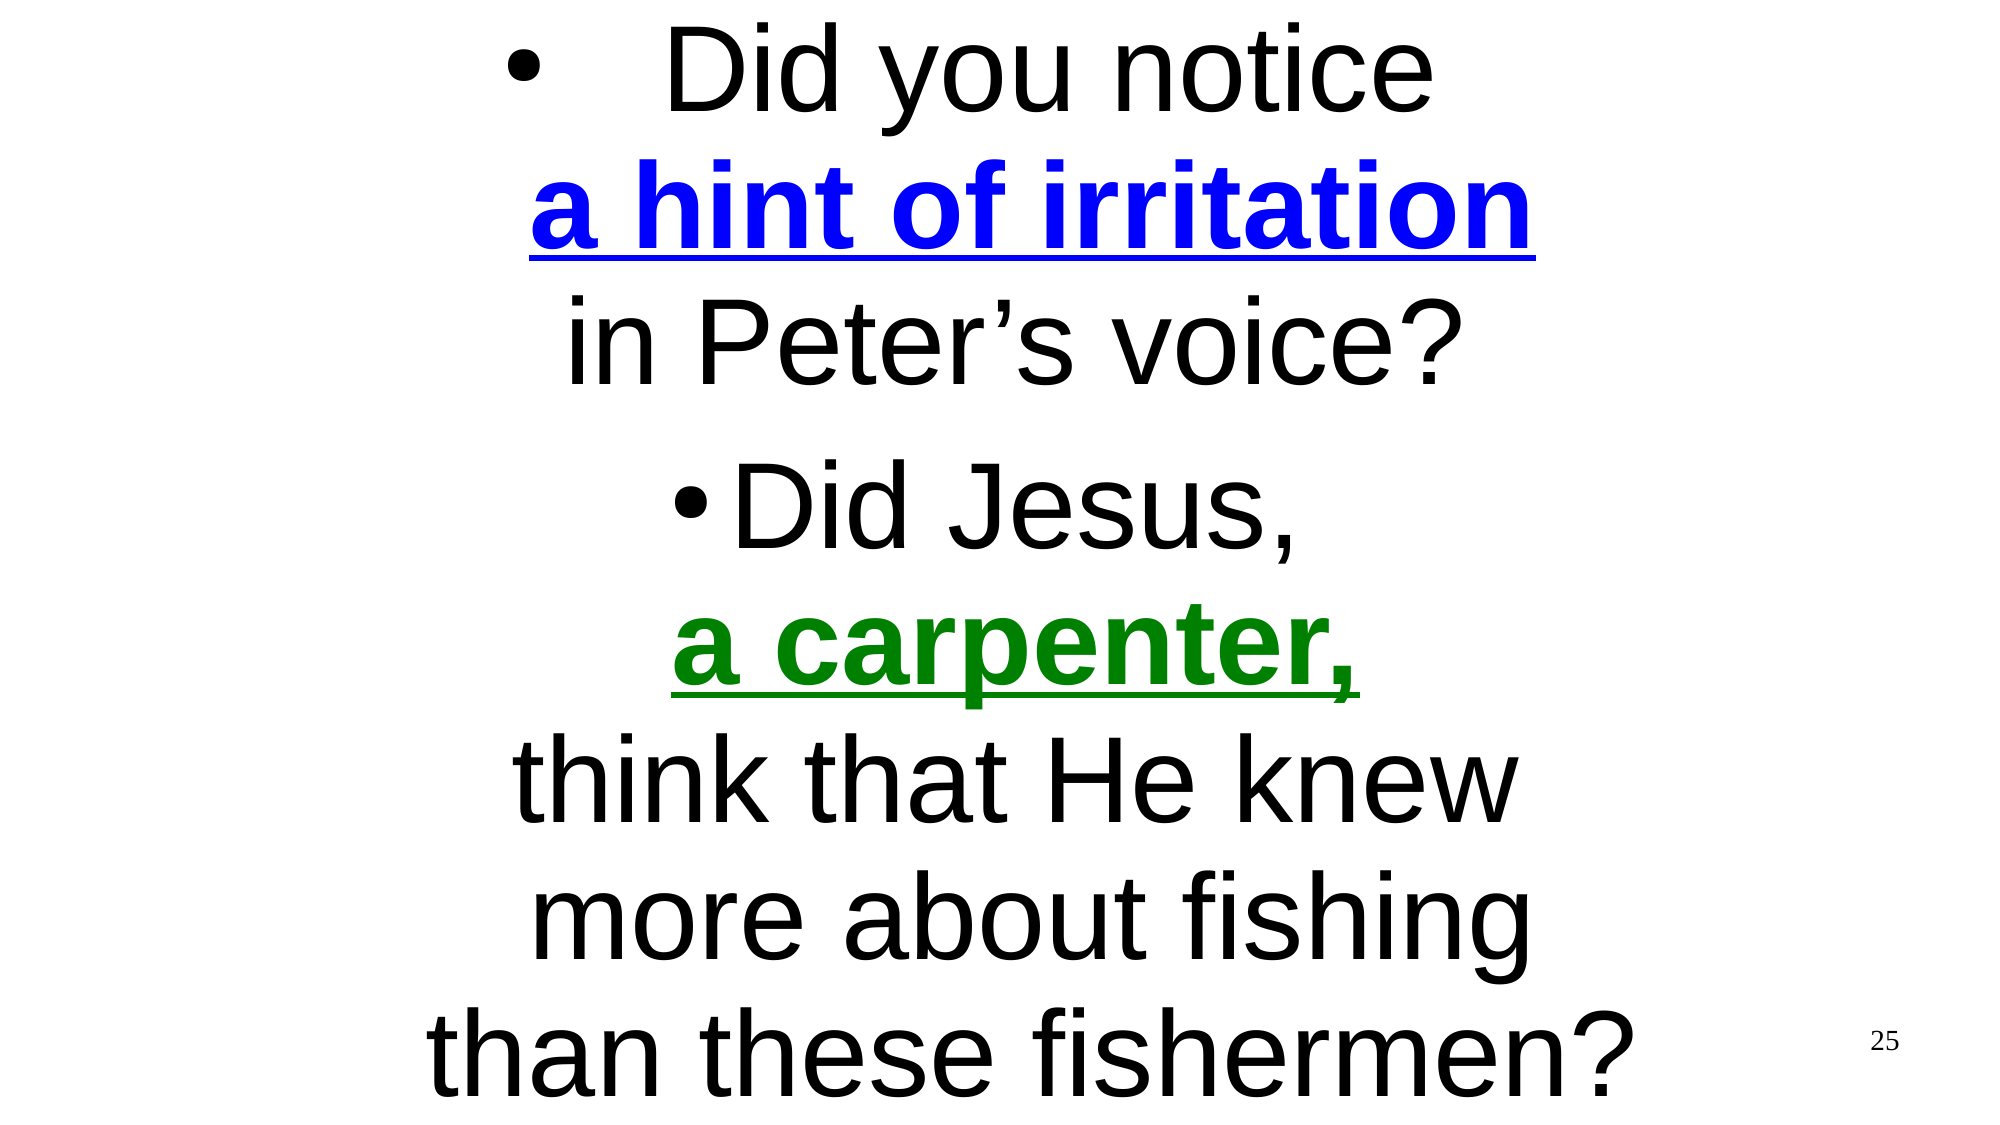

# Did you notice a hint of irritation in Peter’s voice?
Did Jesus,
a carpenter,
think that He knew
more about fishing
 than these fishermen?
25